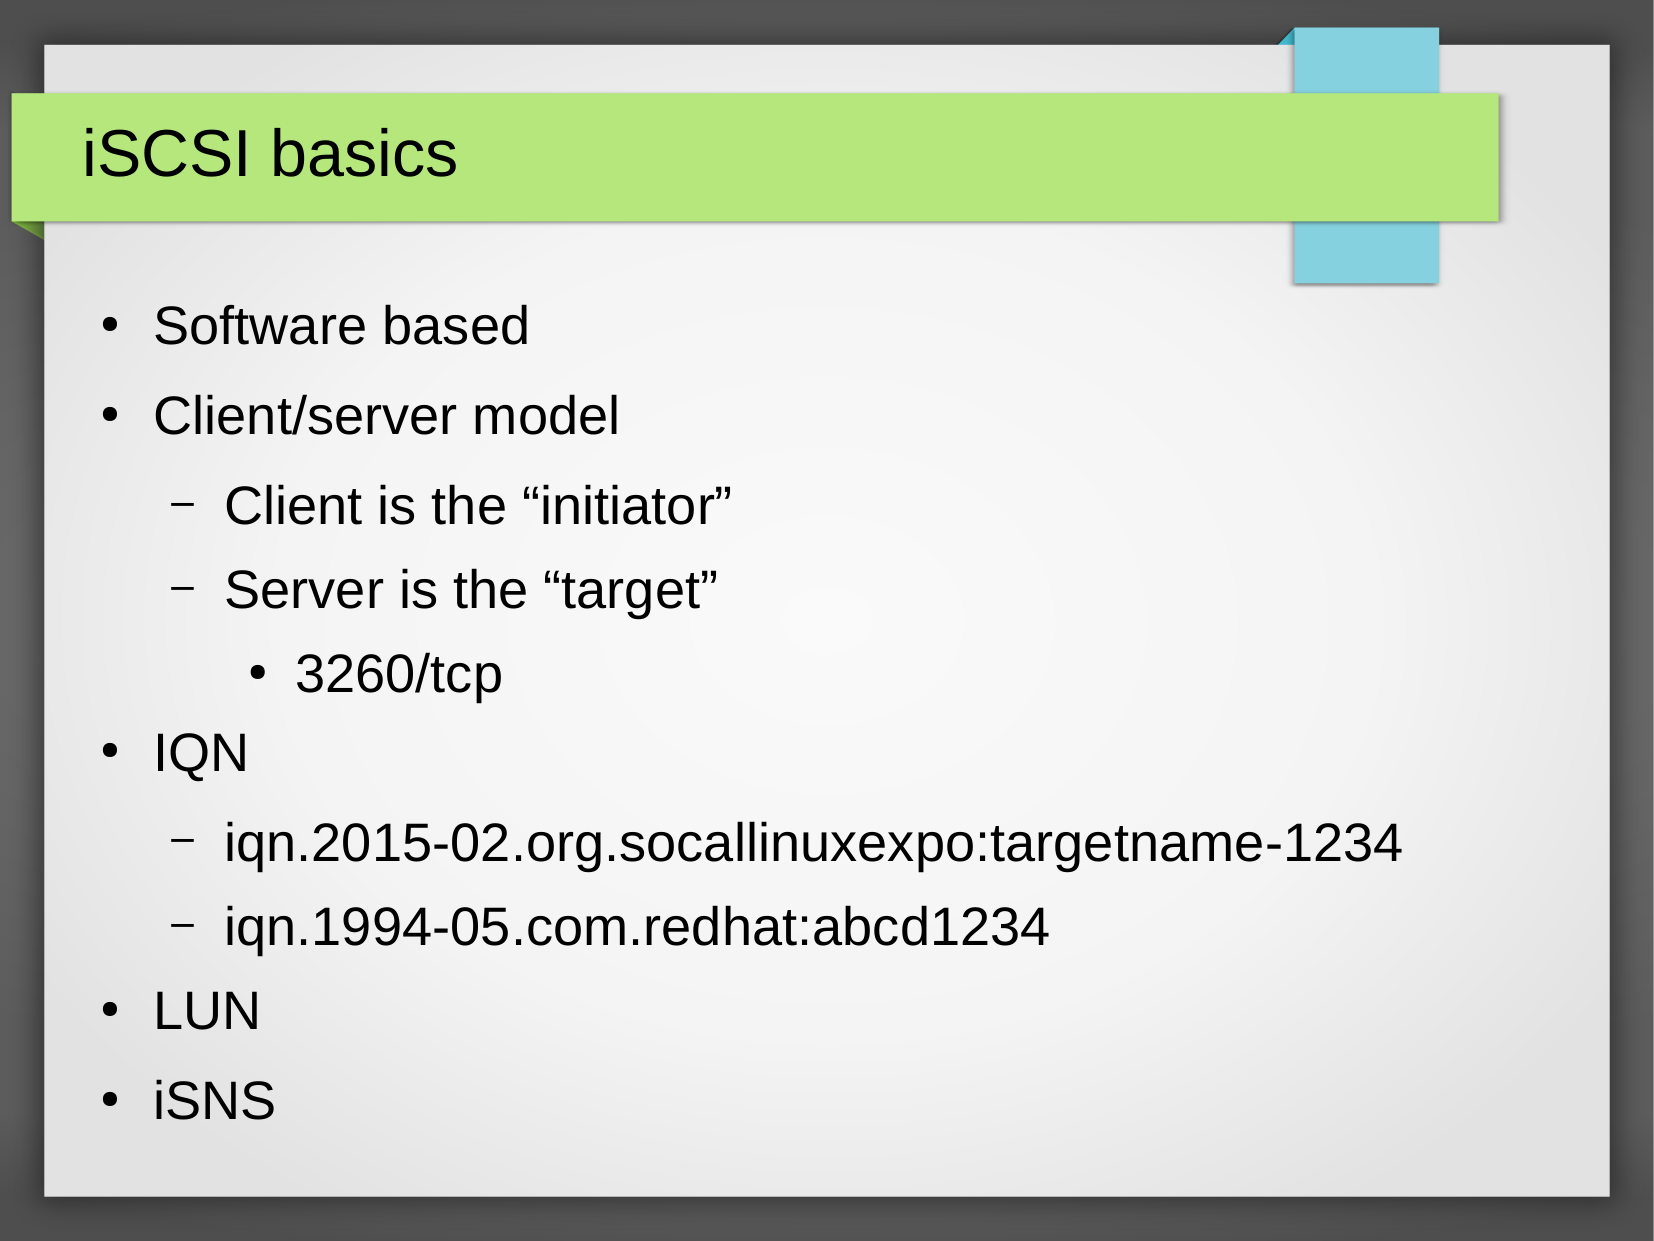

# iSCSI basics
Software based
Client/server model
Client is the “initiator”
Server is the “target”
3260/tcp
IQN
iqn.2015-02.org.socallinuxexpo:targetname-1234
iqn.1994-05.com.redhat:abcd1234
LUN
iSNS